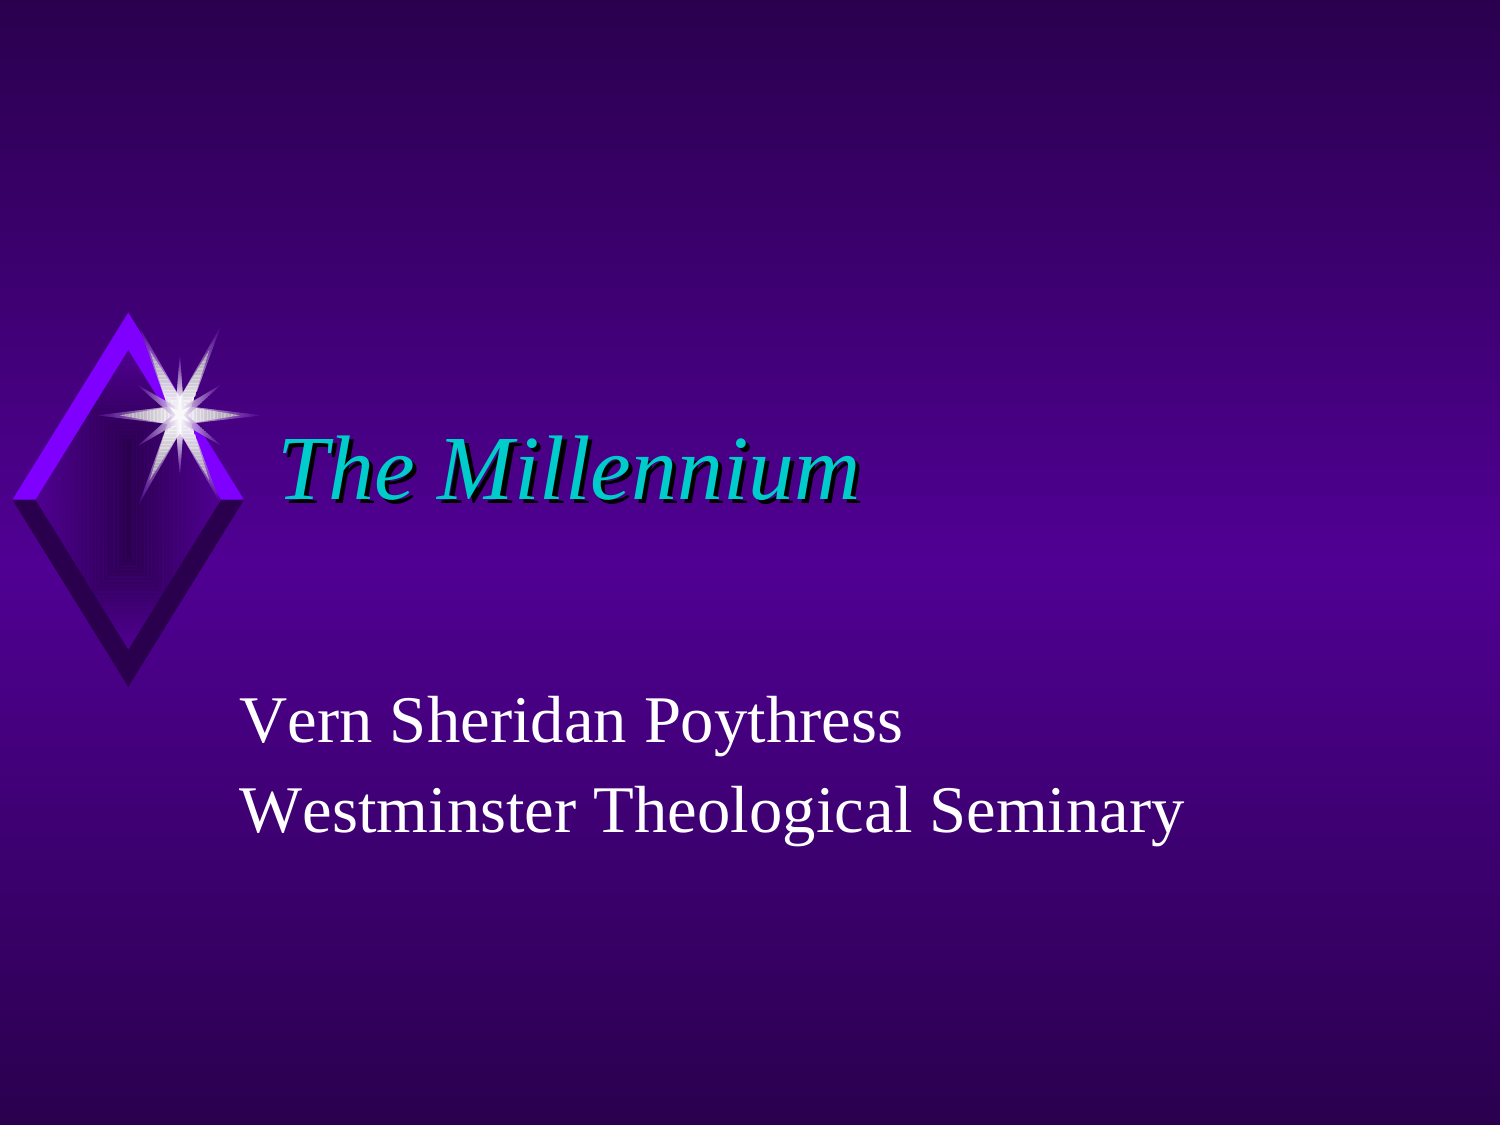

# The Millennium
Vern Sheridan Poythress
Westminster Theological Seminary